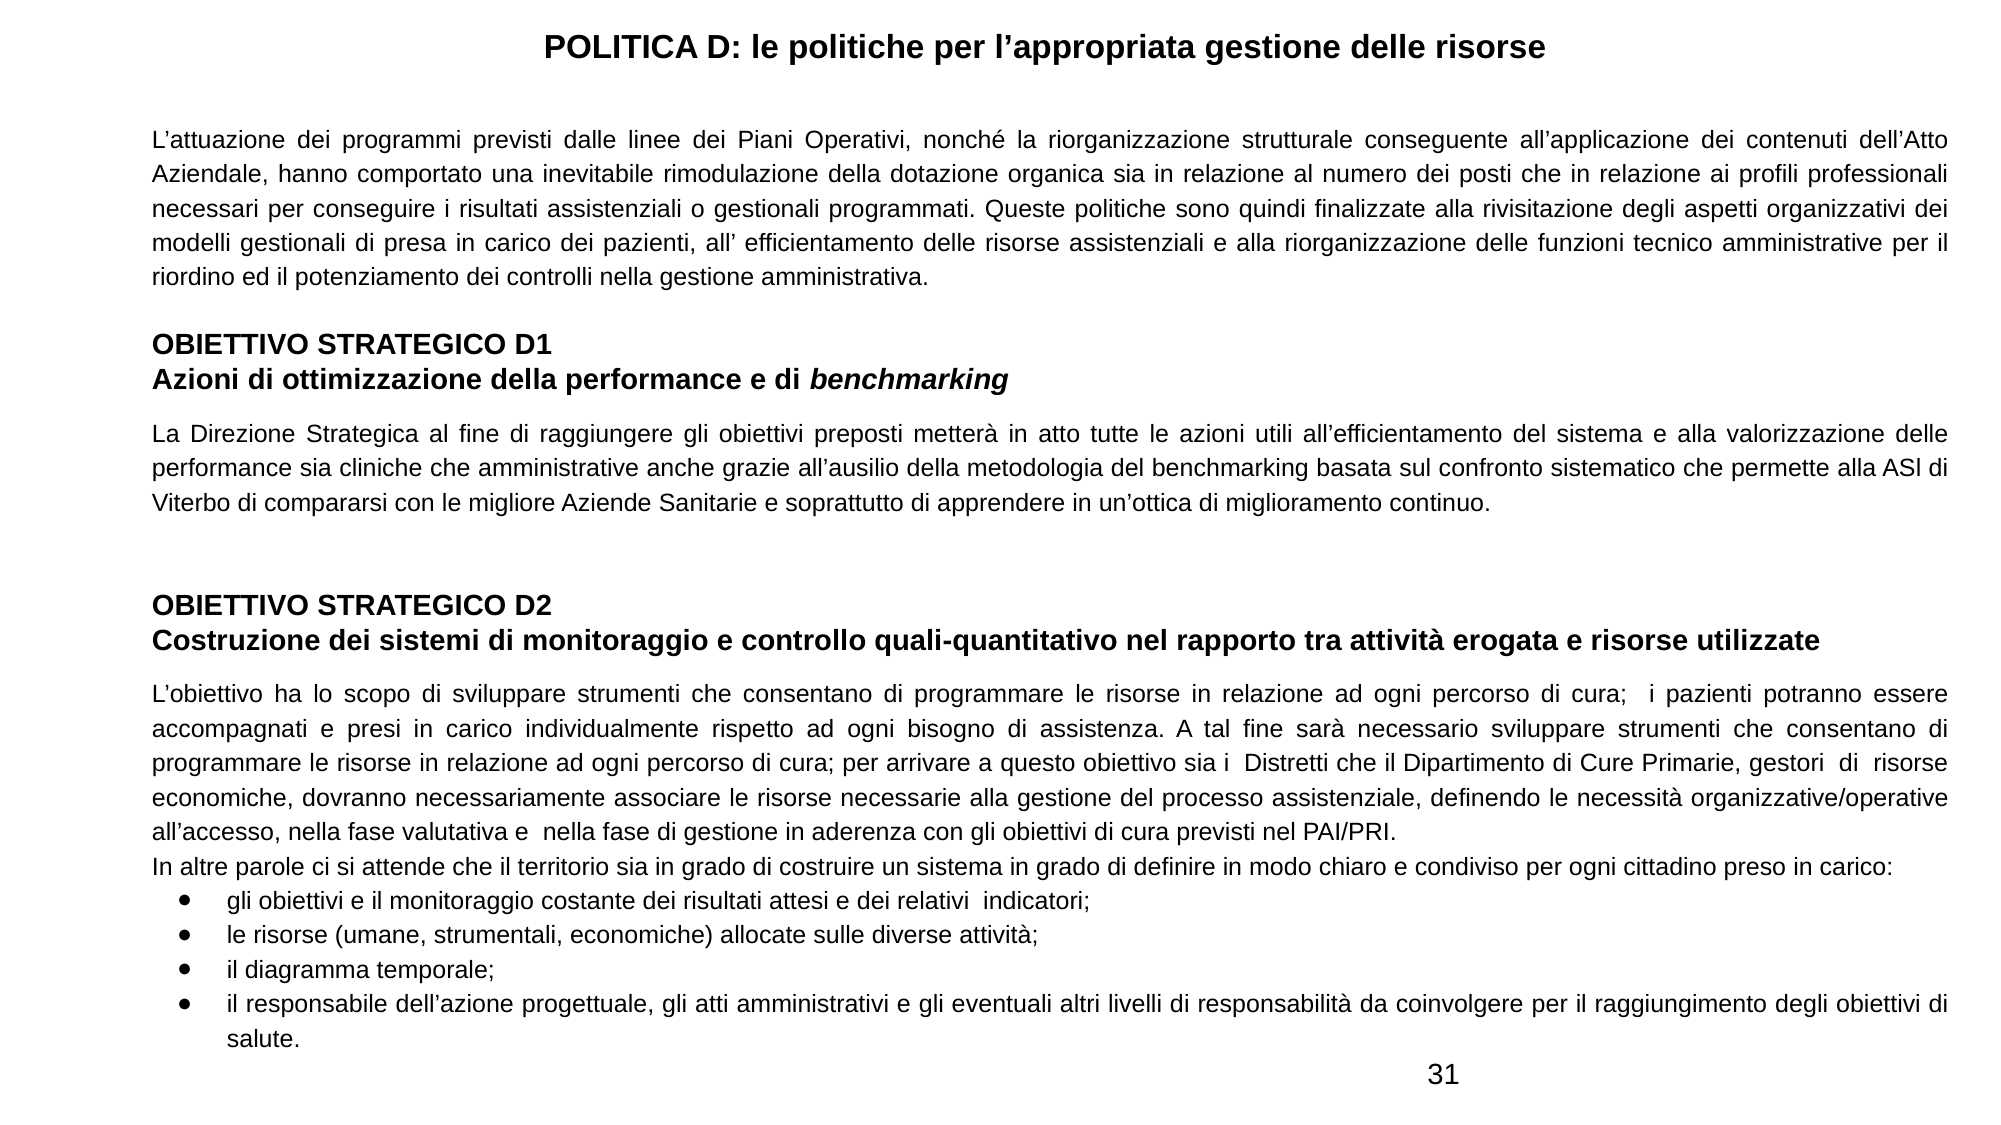

POLITICA D: le politiche per l’appropriata gestione delle risorse
L’attuazione dei programmi previsti dalle linee dei Piani Operativi, nonché la riorganizzazione strutturale conseguente all’applicazione dei contenuti dell’Atto Aziendale, hanno comportato una inevitabile rimodulazione della dotazione organica sia in relazione al numero dei posti che in relazione ai profili professionali necessari per conseguire i risultati assistenziali o gestionali programmati. Queste politiche sono quindi finalizzate alla rivisitazione degli aspetti organizzativi dei modelli gestionali di presa in carico dei pazienti, all’ efficientamento delle risorse assistenziali e alla riorganizzazione delle funzioni tecnico amministrative per il riordino ed il potenziamento dei controlli nella gestione amministrativa.
OBIETTIVO STRATEGICO D1
Azioni di ottimizzazione della performance e di benchmarking
La Direzione Strategica al fine di raggiungere gli obiettivi preposti metterà in atto tutte le azioni utili all’efficientamento del sistema e alla valorizzazione delle performance sia cliniche che amministrative anche grazie all’ausilio della metodologia del benchmarking basata sul confronto sistematico che permette alla ASl di Viterbo di compararsi con le migliore Aziende Sanitarie e soprattutto di apprendere in un’ottica di miglioramento continuo.
OBIETTIVO STRATEGICO D2
Costruzione dei sistemi di monitoraggio e controllo quali-quantitativo nel rapporto tra attività erogata e risorse utilizzate
L’obiettivo ha lo scopo di sviluppare strumenti che consentano di programmare le risorse in relazione ad ogni percorso di cura; i pazienti potranno essere accompagnati e presi in carico individualmente rispetto ad ogni bisogno di assistenza. A tal fine sarà necessario sviluppare strumenti che consentano di programmare le risorse in relazione ad ogni percorso di cura; per arrivare a questo obiettivo sia i  Distretti che il Dipartimento di Cure Primarie, gestori  di  risorse economiche, dovranno necessariamente associare le risorse necessarie alla gestione del processo assistenziale, definendo le necessità organizzative/operative all’accesso, nella fase valutativa e  nella fase di gestione in aderenza con gli obiettivi di cura previsti nel PAI/PRI.
In altre parole ci si attende che il territorio sia in grado di costruire un sistema in grado di definire in modo chiaro e condiviso per ogni cittadino preso in carico:
gli obiettivi e il monitoraggio costante dei risultati attesi e dei relativi indicatori;
le risorse (umane, strumentali, economiche) allocate sulle diverse attività;
il diagramma temporale;
il responsabile dell’azione progettuale, gli atti amministrativi e gli eventuali altri livelli di responsabilità da coinvolgere per il raggiungimento degli obiettivi di salute.